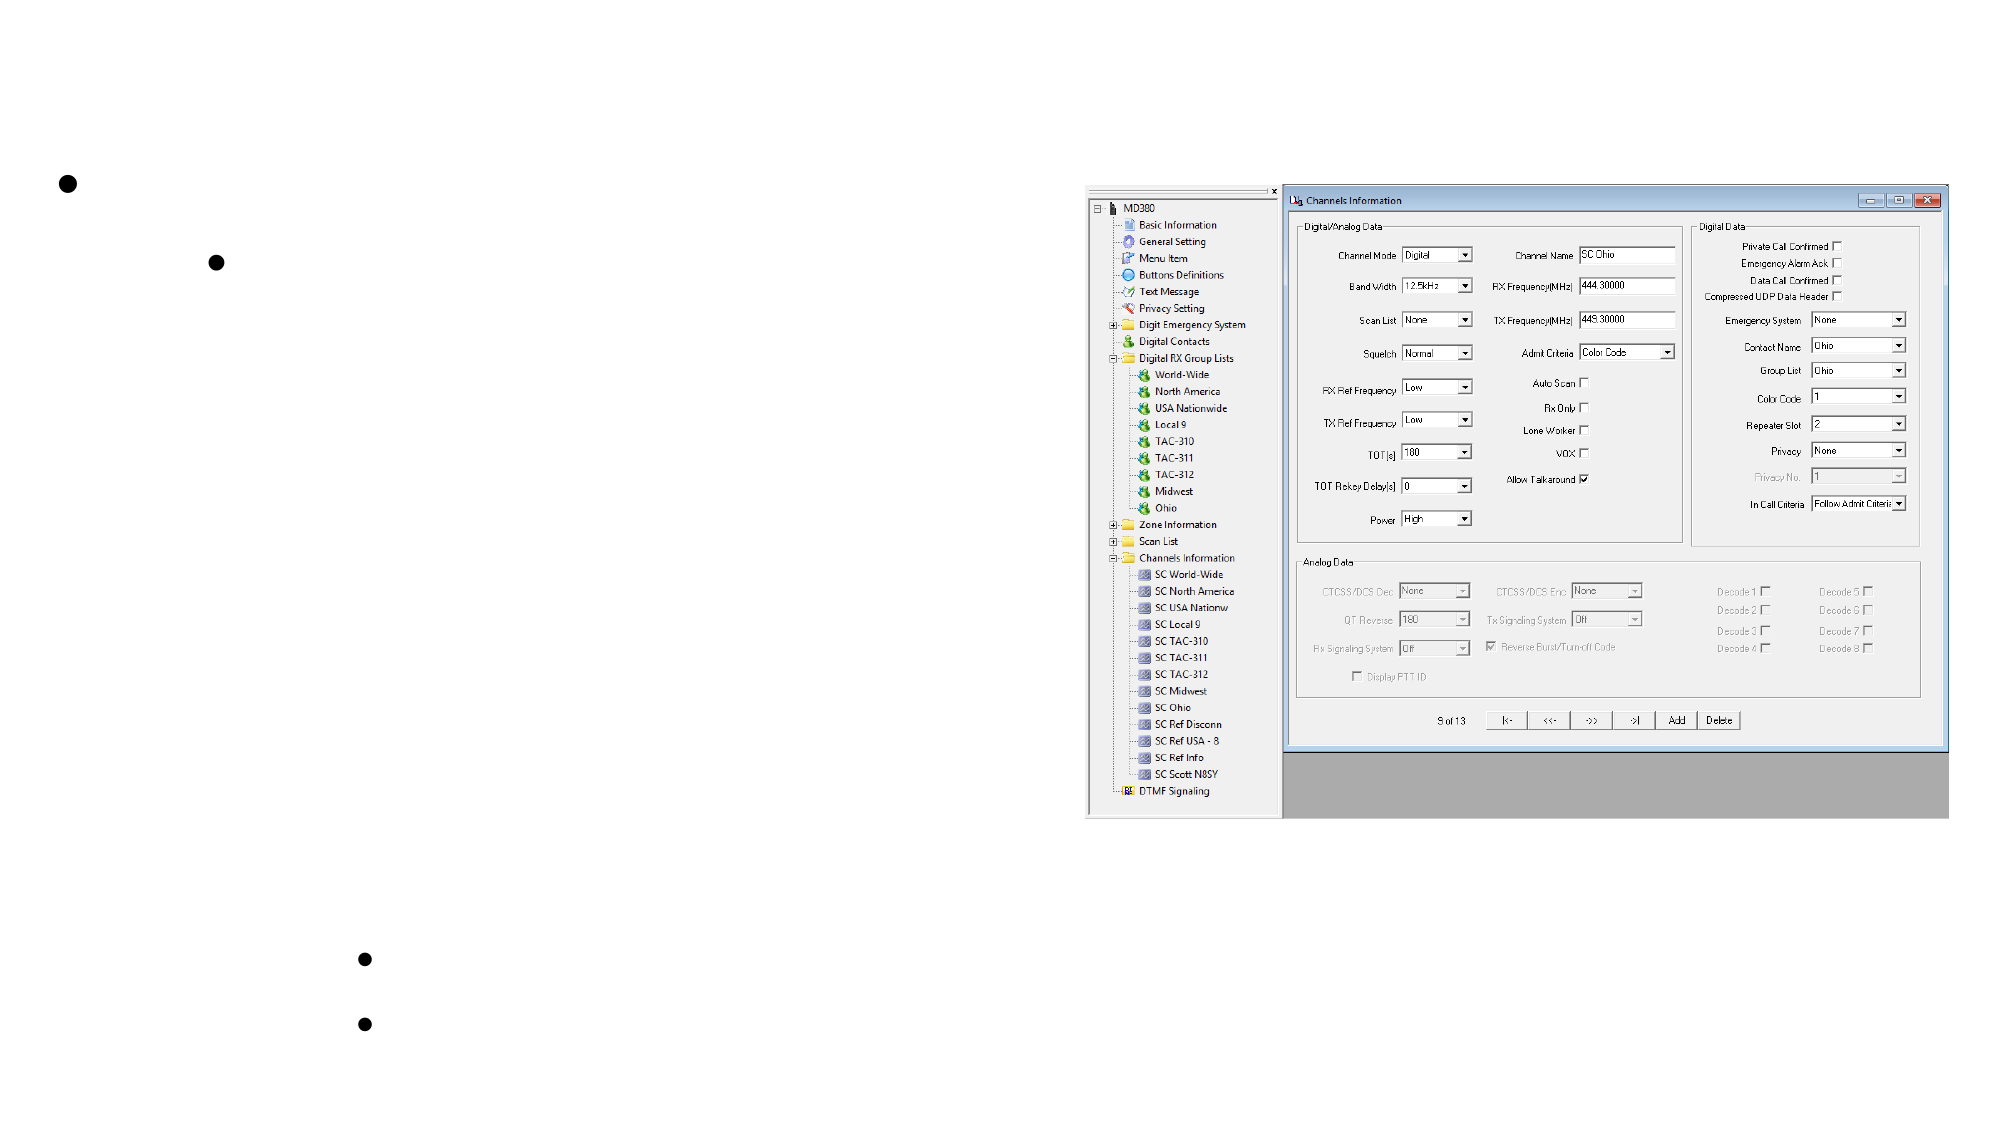

# DMR Basic Terminology
Codeplug
The term codeplug comes from the old days when hams moved jumpers/plugs with wires to enable certain options. On today's microprocessor controlled rigs, the term has endured time. It refers today to the files we save that have our repeater, frequency, time slots, color codes, and other information that we use to program our radios.
Channels
Zones